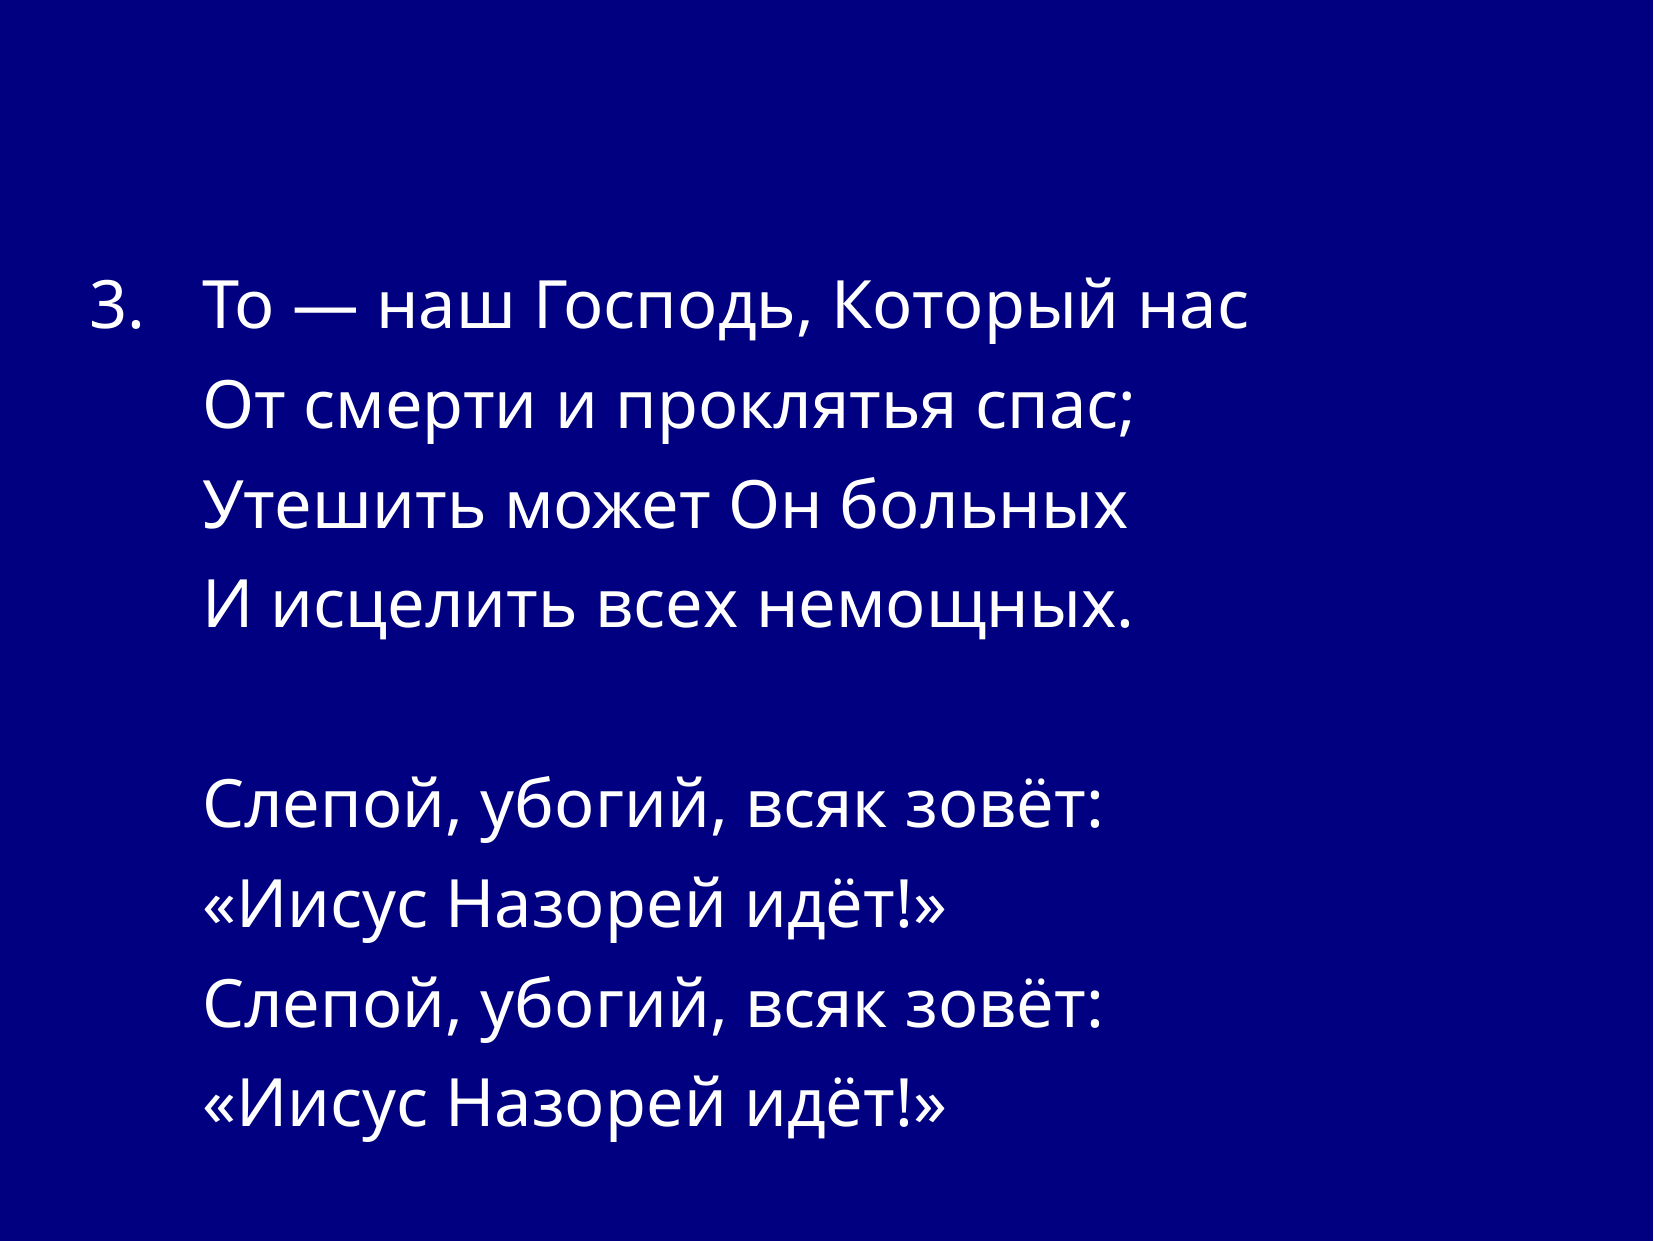

3.	То — наш Господь, Который нас
	От смерти и проклятья спас;
	Утешить может Он больных
	И исцелить всех немощных.
	Слепой, убогий, всяк зовёт:
	«Иисус Назорей идёт!»
	Слепой, убогий, всяк зовёт:
	«Иисус Назорей идёт!»